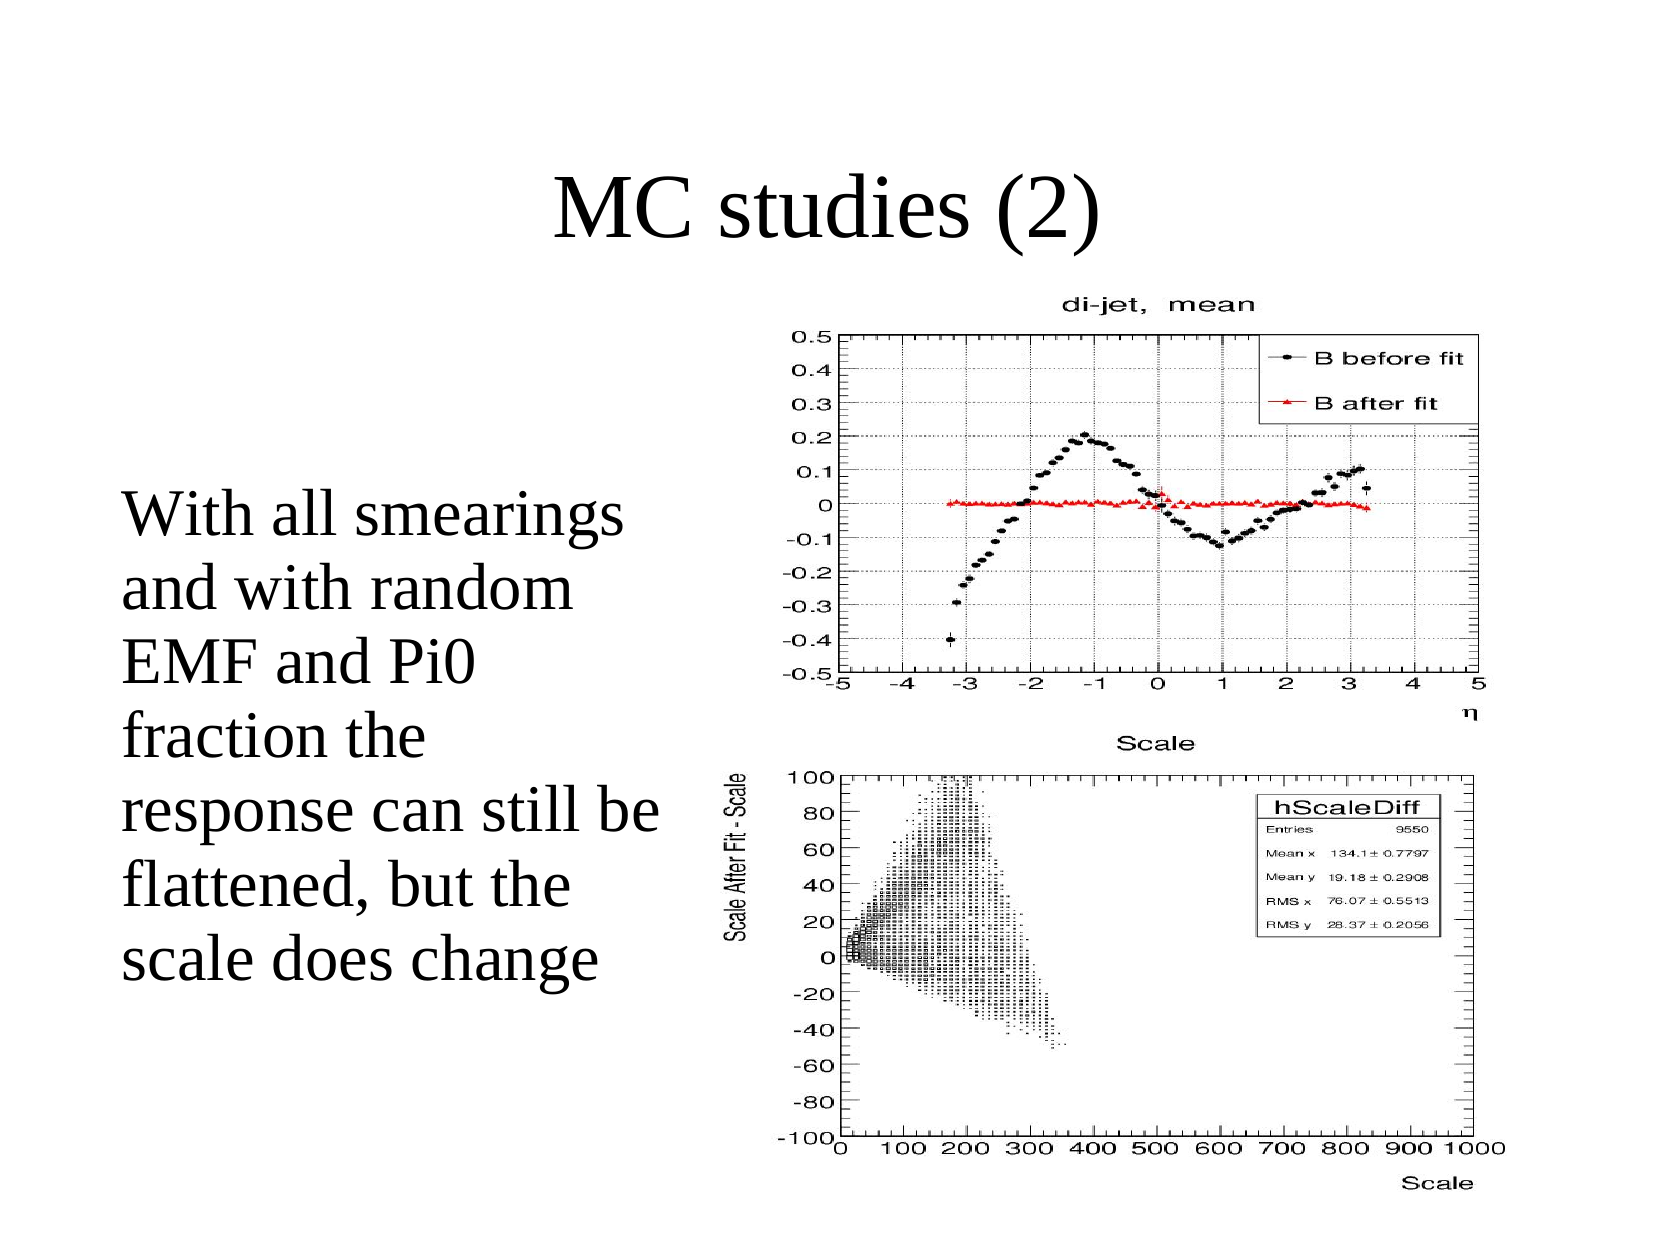

# MC studies (2)
With all smearings and with random EMF and Pi0 fraction the response can still be flattened, but the scale does change